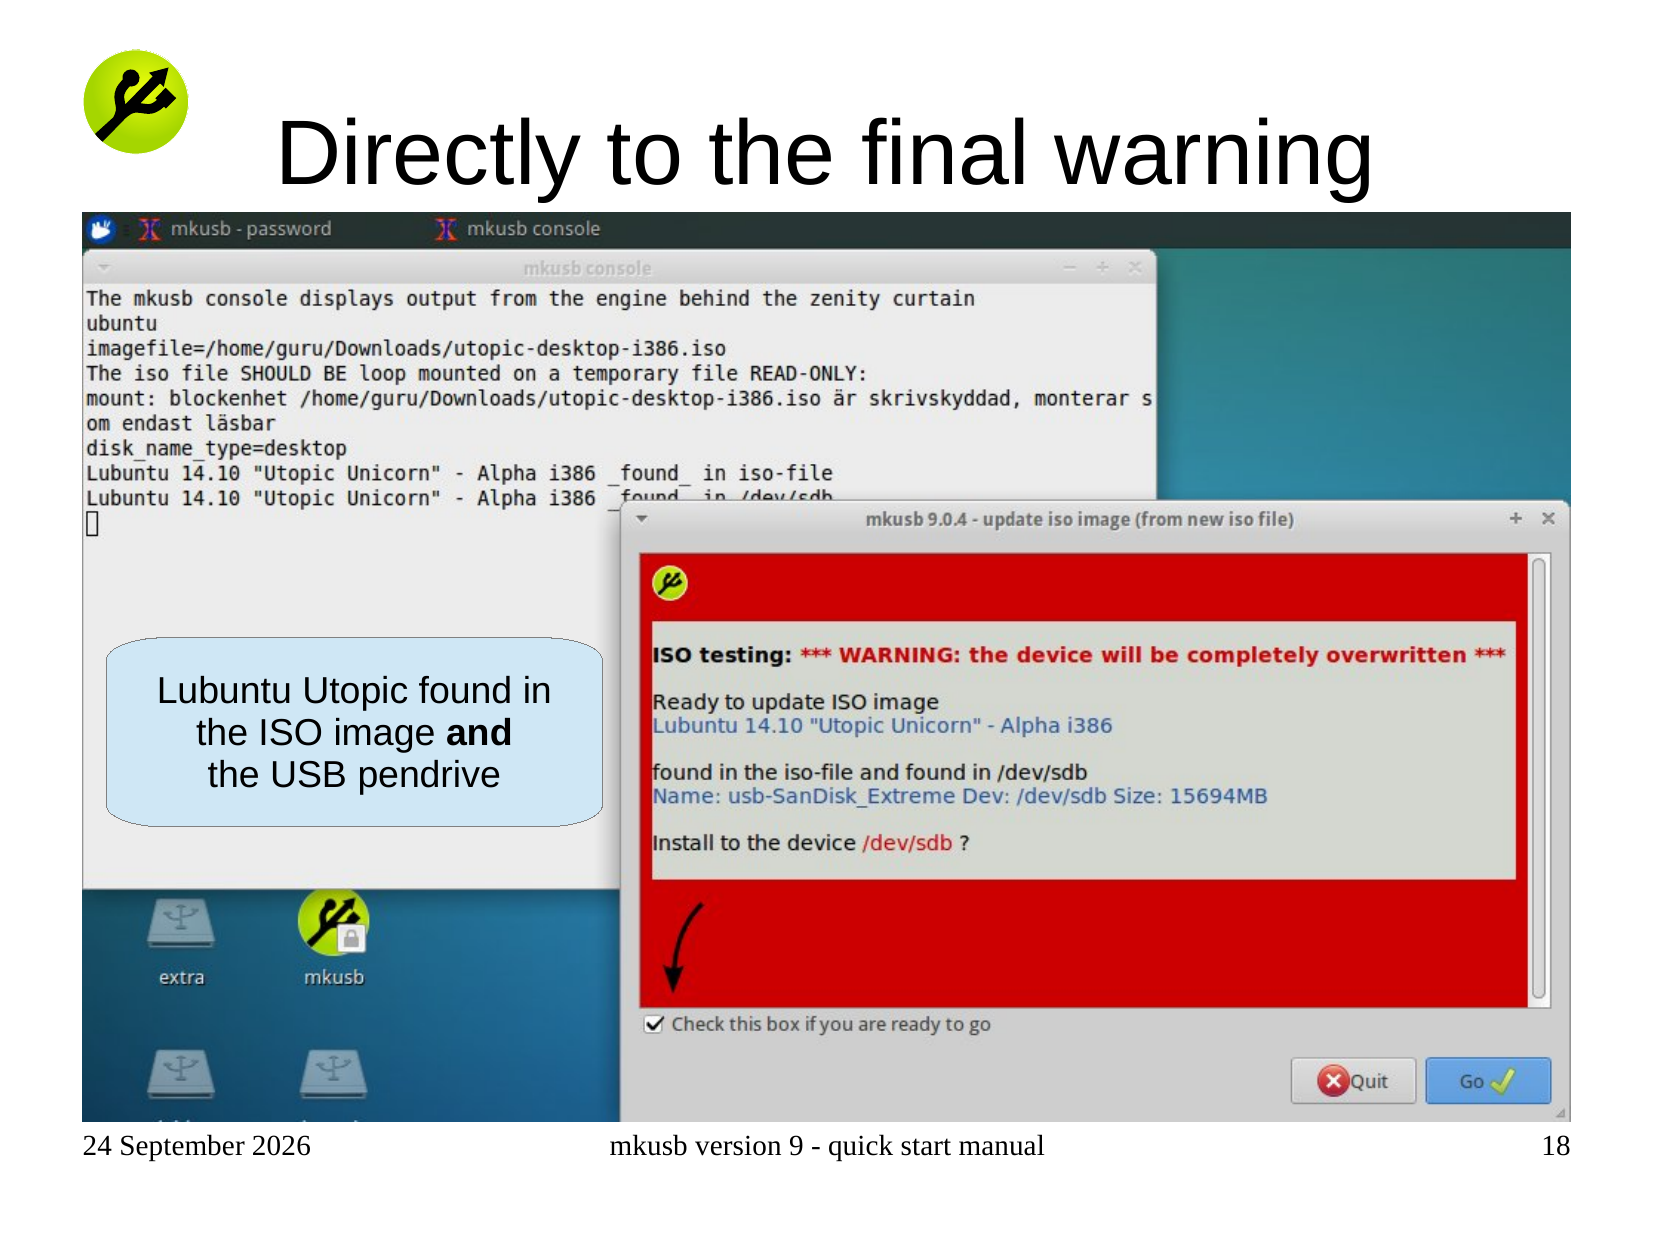

# Directly to the final warning
Lubuntu Utopic found in
the ISO image and
the USB pendrive
mkusb version 9 - quick start manual
18